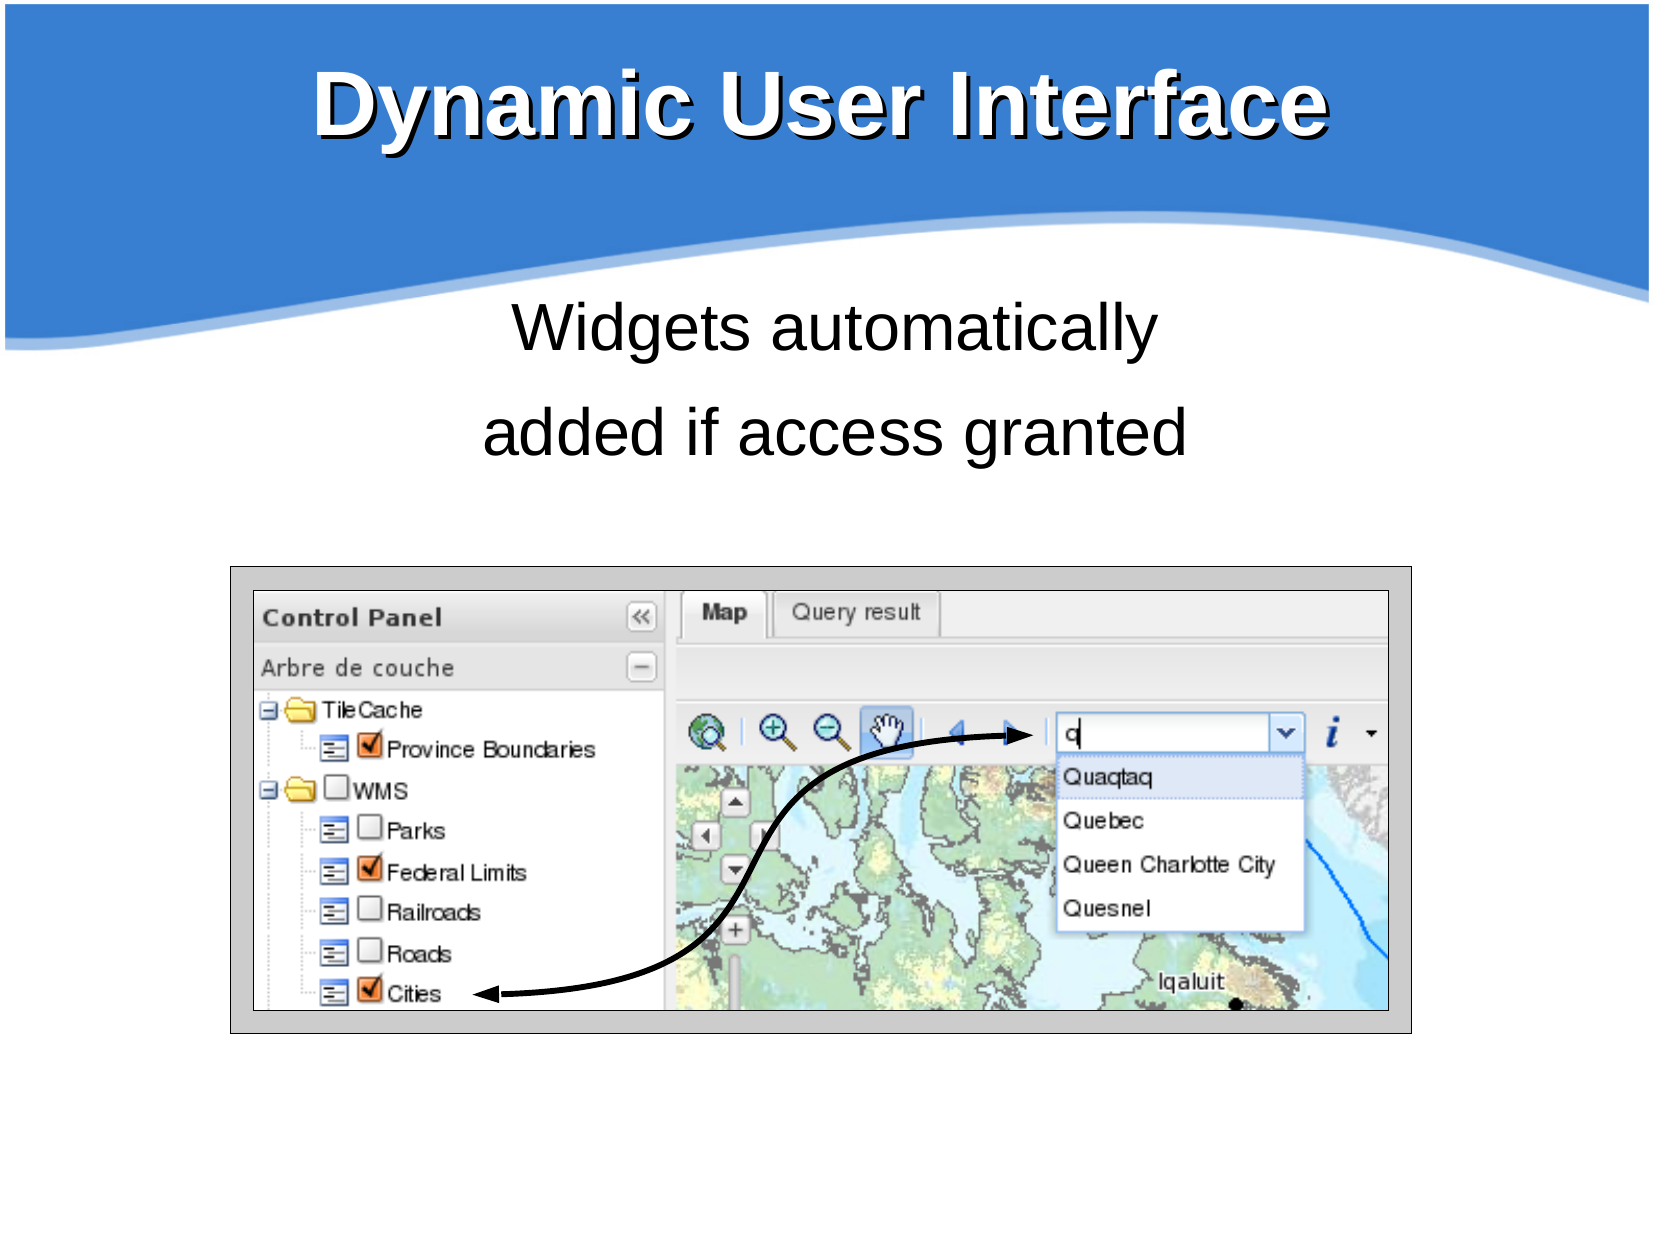

# Dynamic User Interface
Widgets automatically
added if access granted